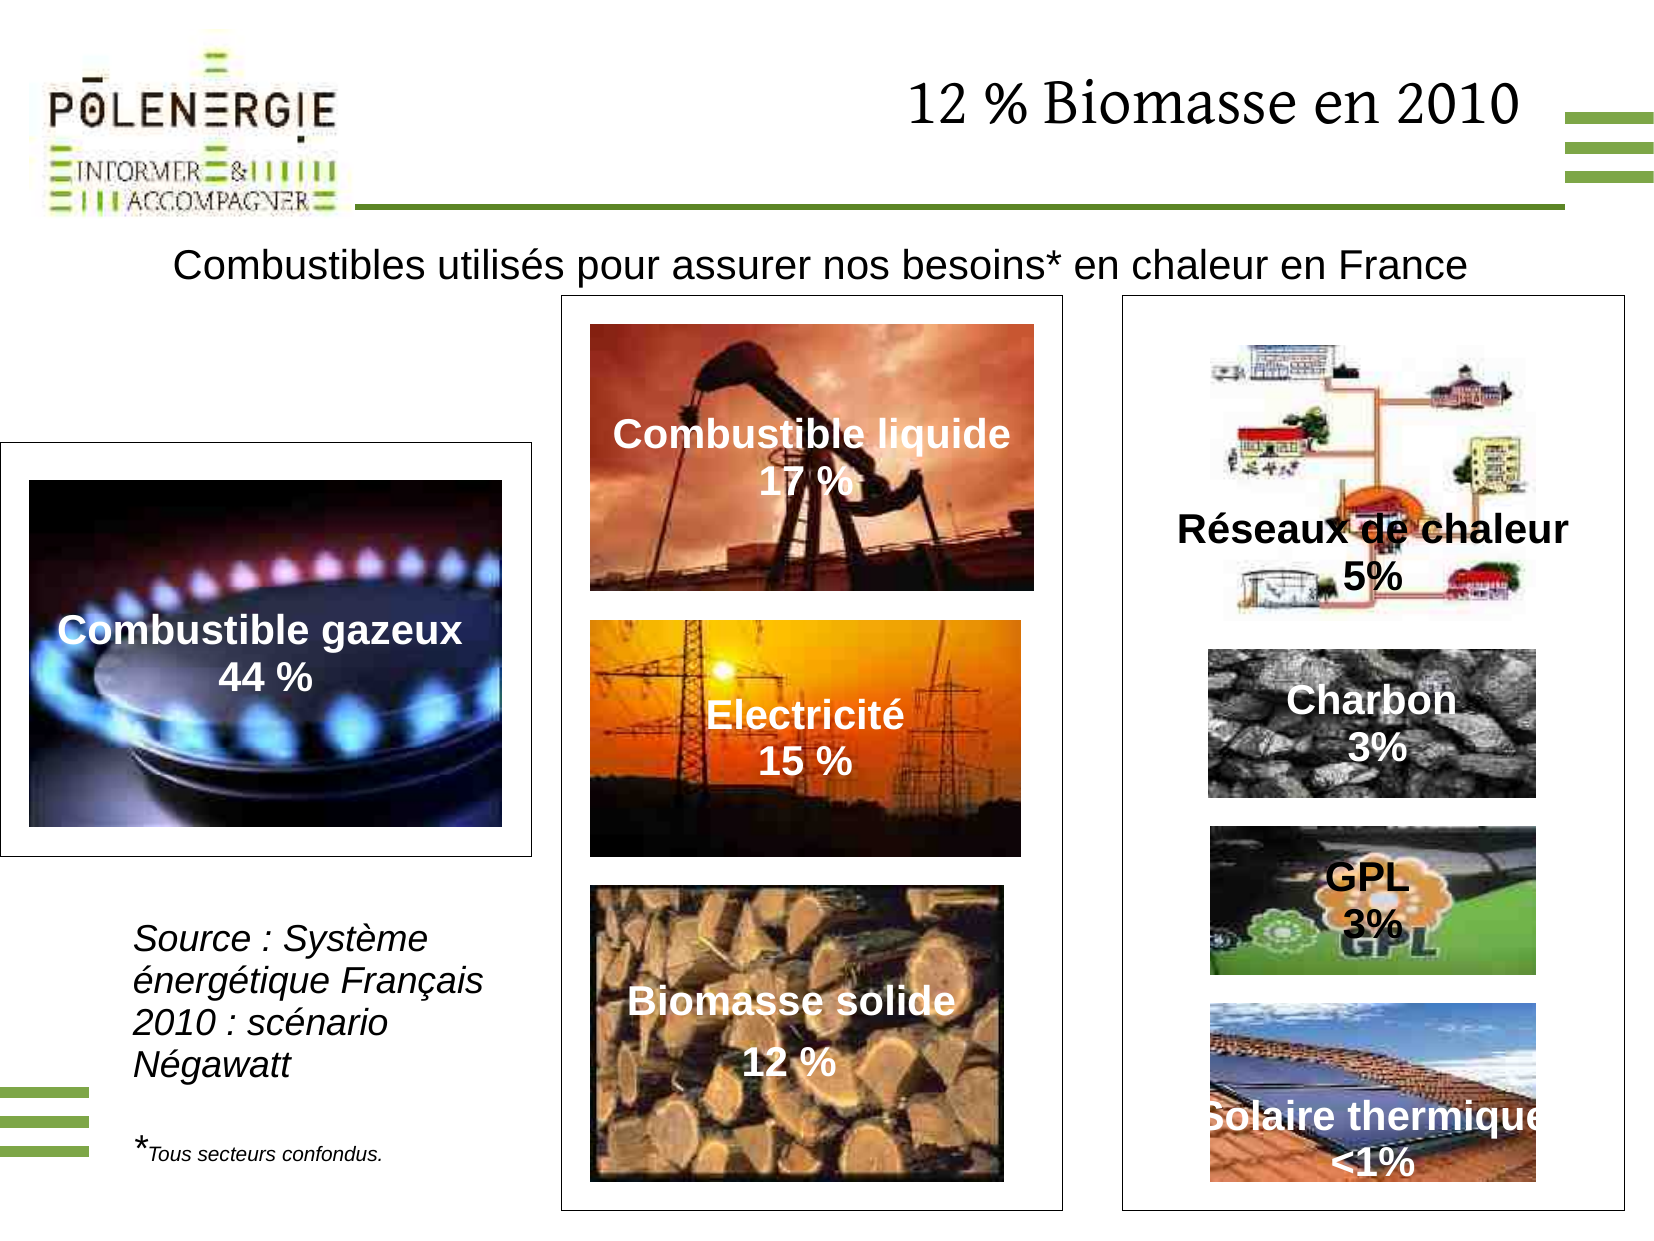

# 12 % Biomasse en 2010
Combustibles utilisés pour assurer nos besoins* en chaleur en France
Réseaux de chaleur
5%
Charbon
 3%
GPL
3%
Solaire thermique
<1%
Combustible liquide
17 %
Combustible gazeux
44 %
Electricité
15 %
Biomasse solide
12 %
Source : Système énergétique Français 2010 : scénario Négawatt
*Tous secteurs confondus.